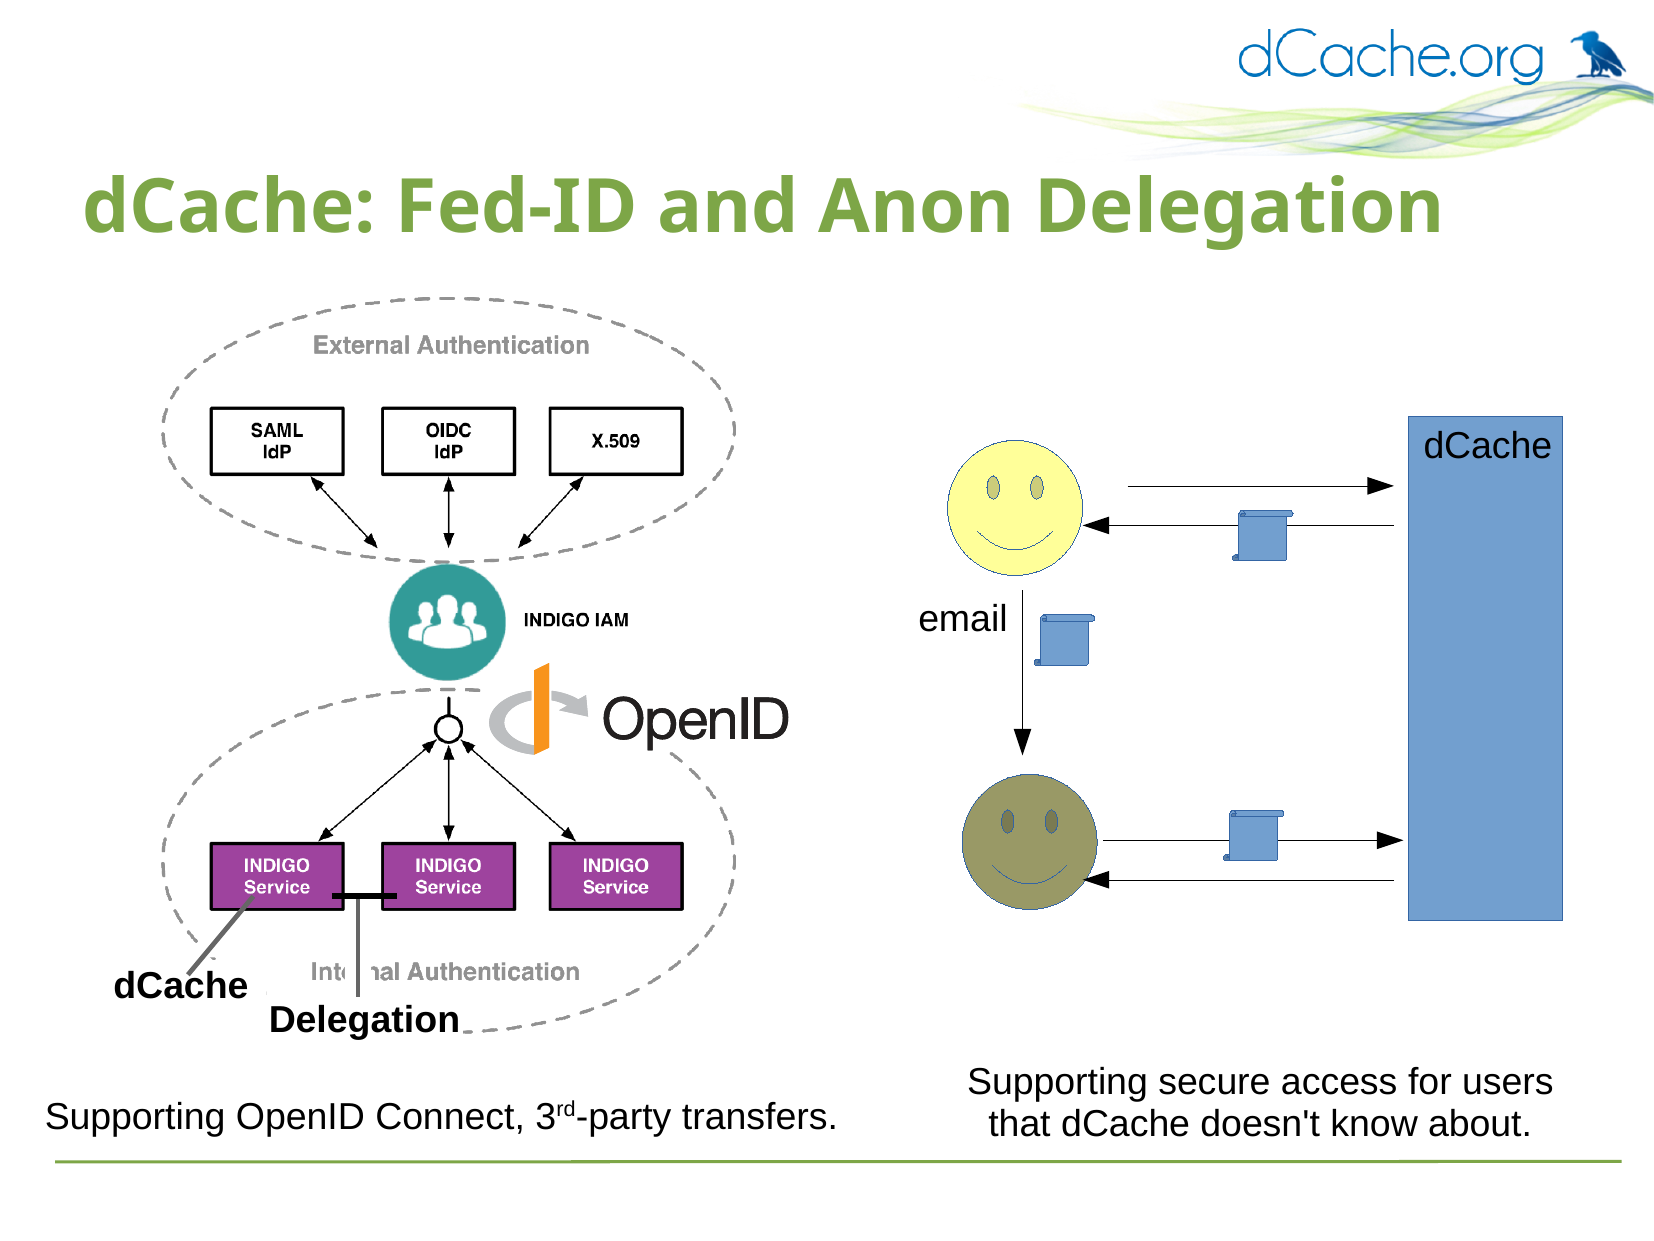

# dCache: Fed-ID and Anon Delegation
dCache
email
dCache
Delegation
Supporting secure access for users that dCache doesn't know about.
Supporting OpenID Connect, 3rd-party transfers.